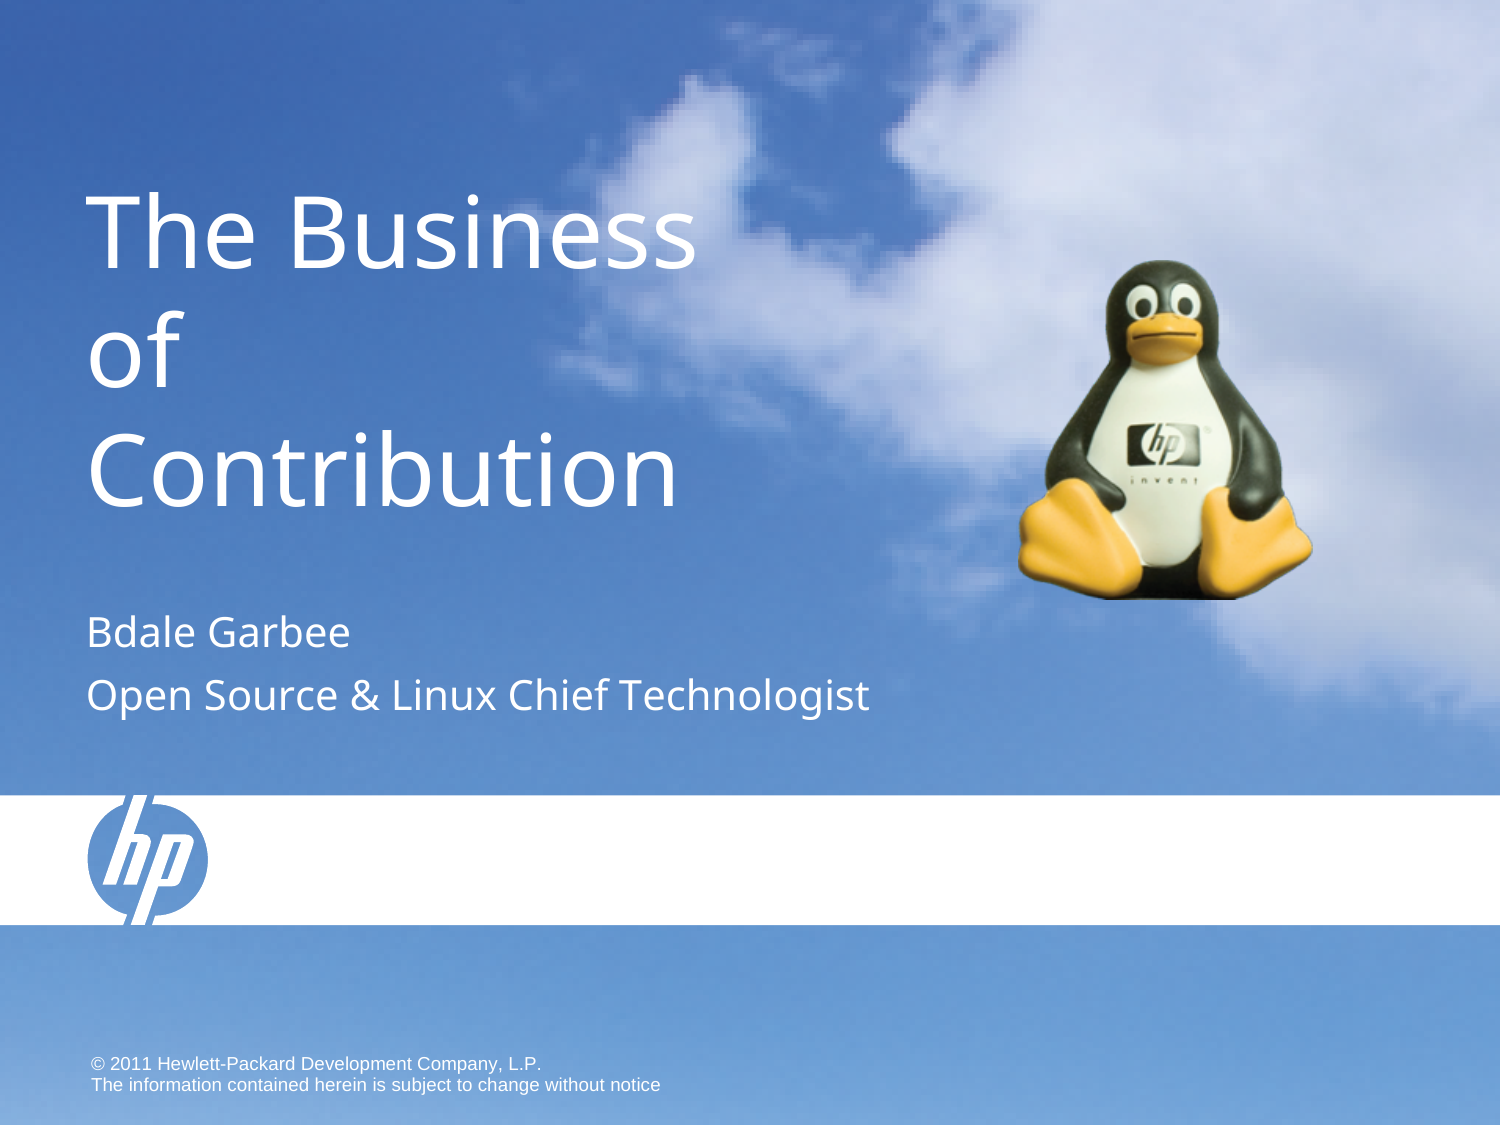

The Business of Contribution
Bdale Garbee
Open Source & Linux Chief Technologist
© 2011 Hewlett-Packard Development Company, L.P.
The information contained herein is subject to change without notice